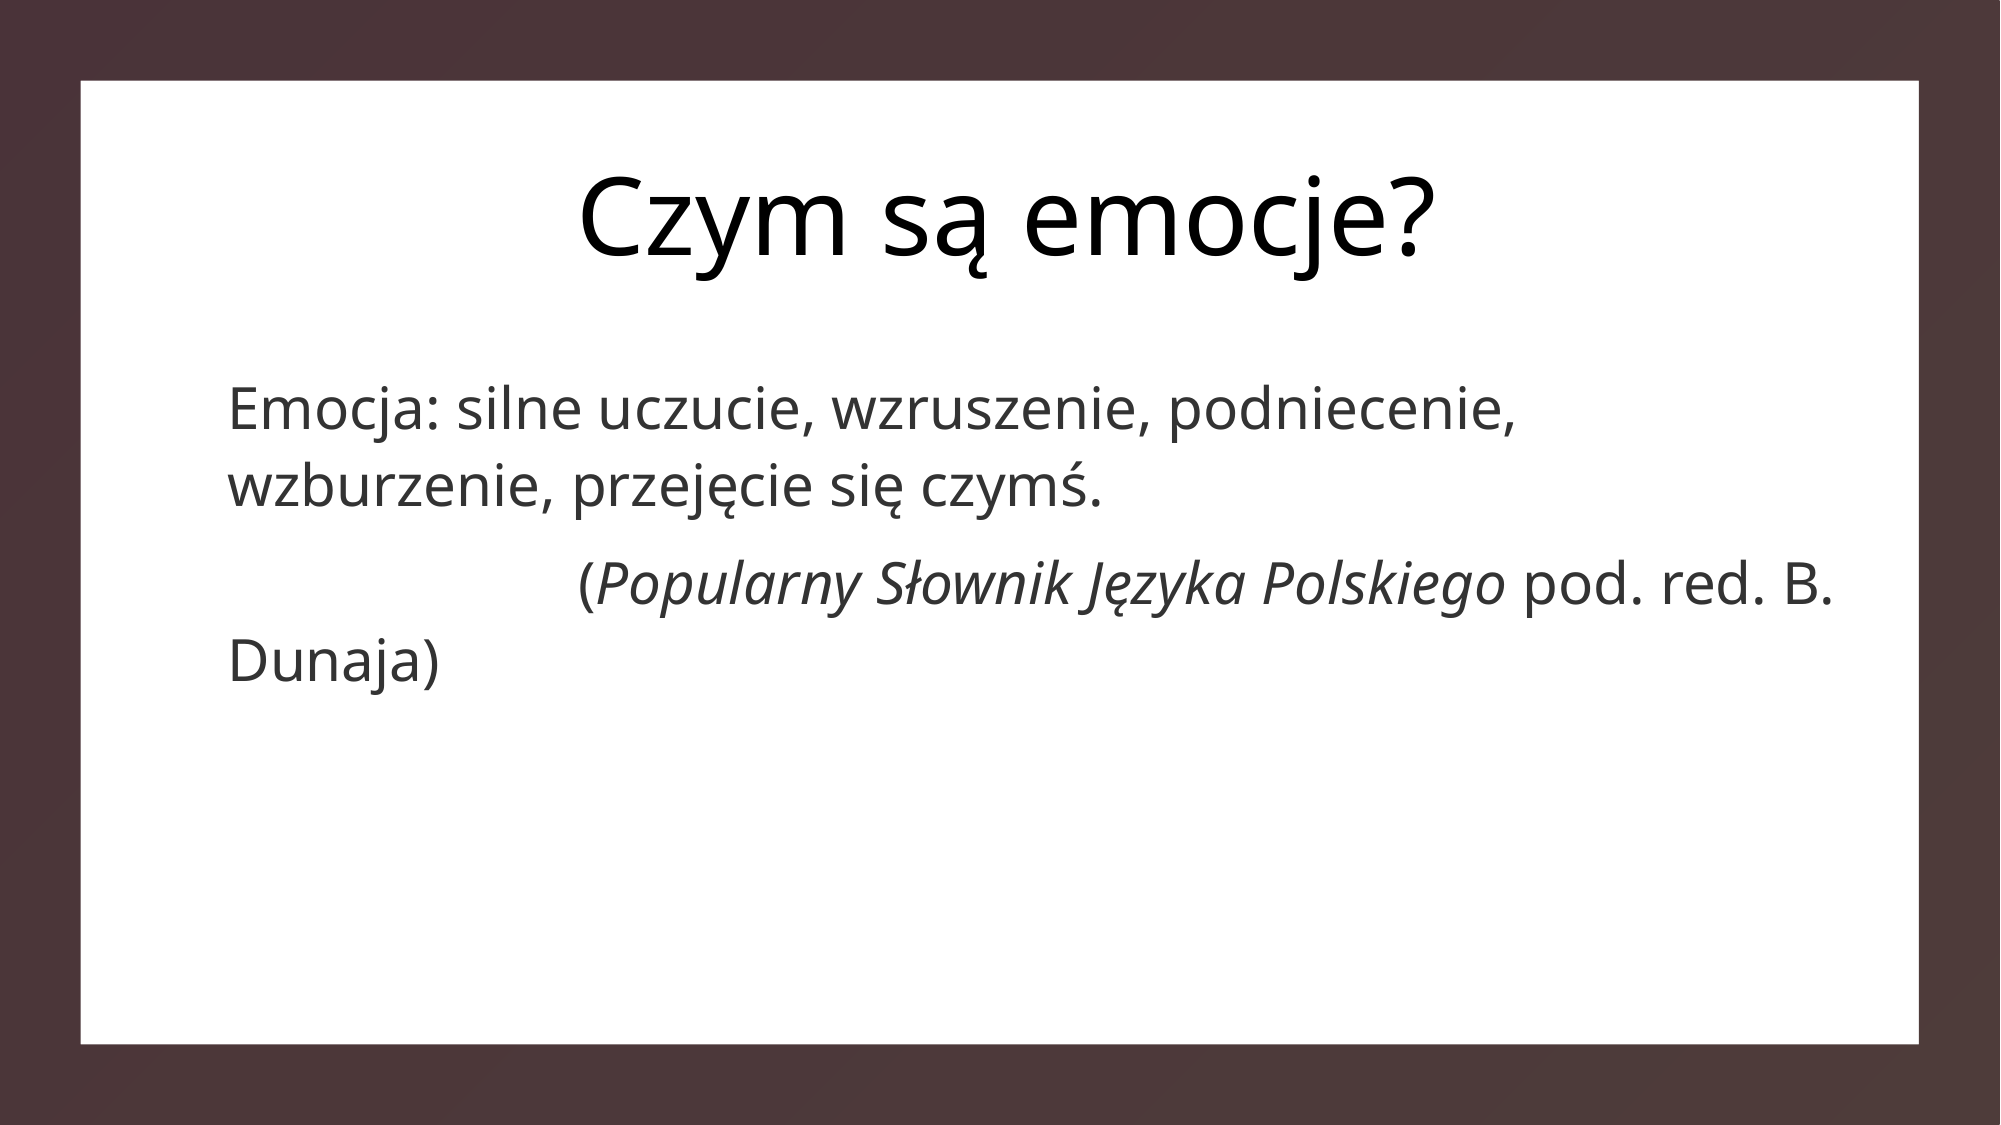

# Czym są emocje?
Emocja: silne uczucie, wzruszenie, podniecenie, wzburzenie, przejęcie się czymś.
 (Popularny Słownik Języka Polskiego pod. red. B. Dunaja)